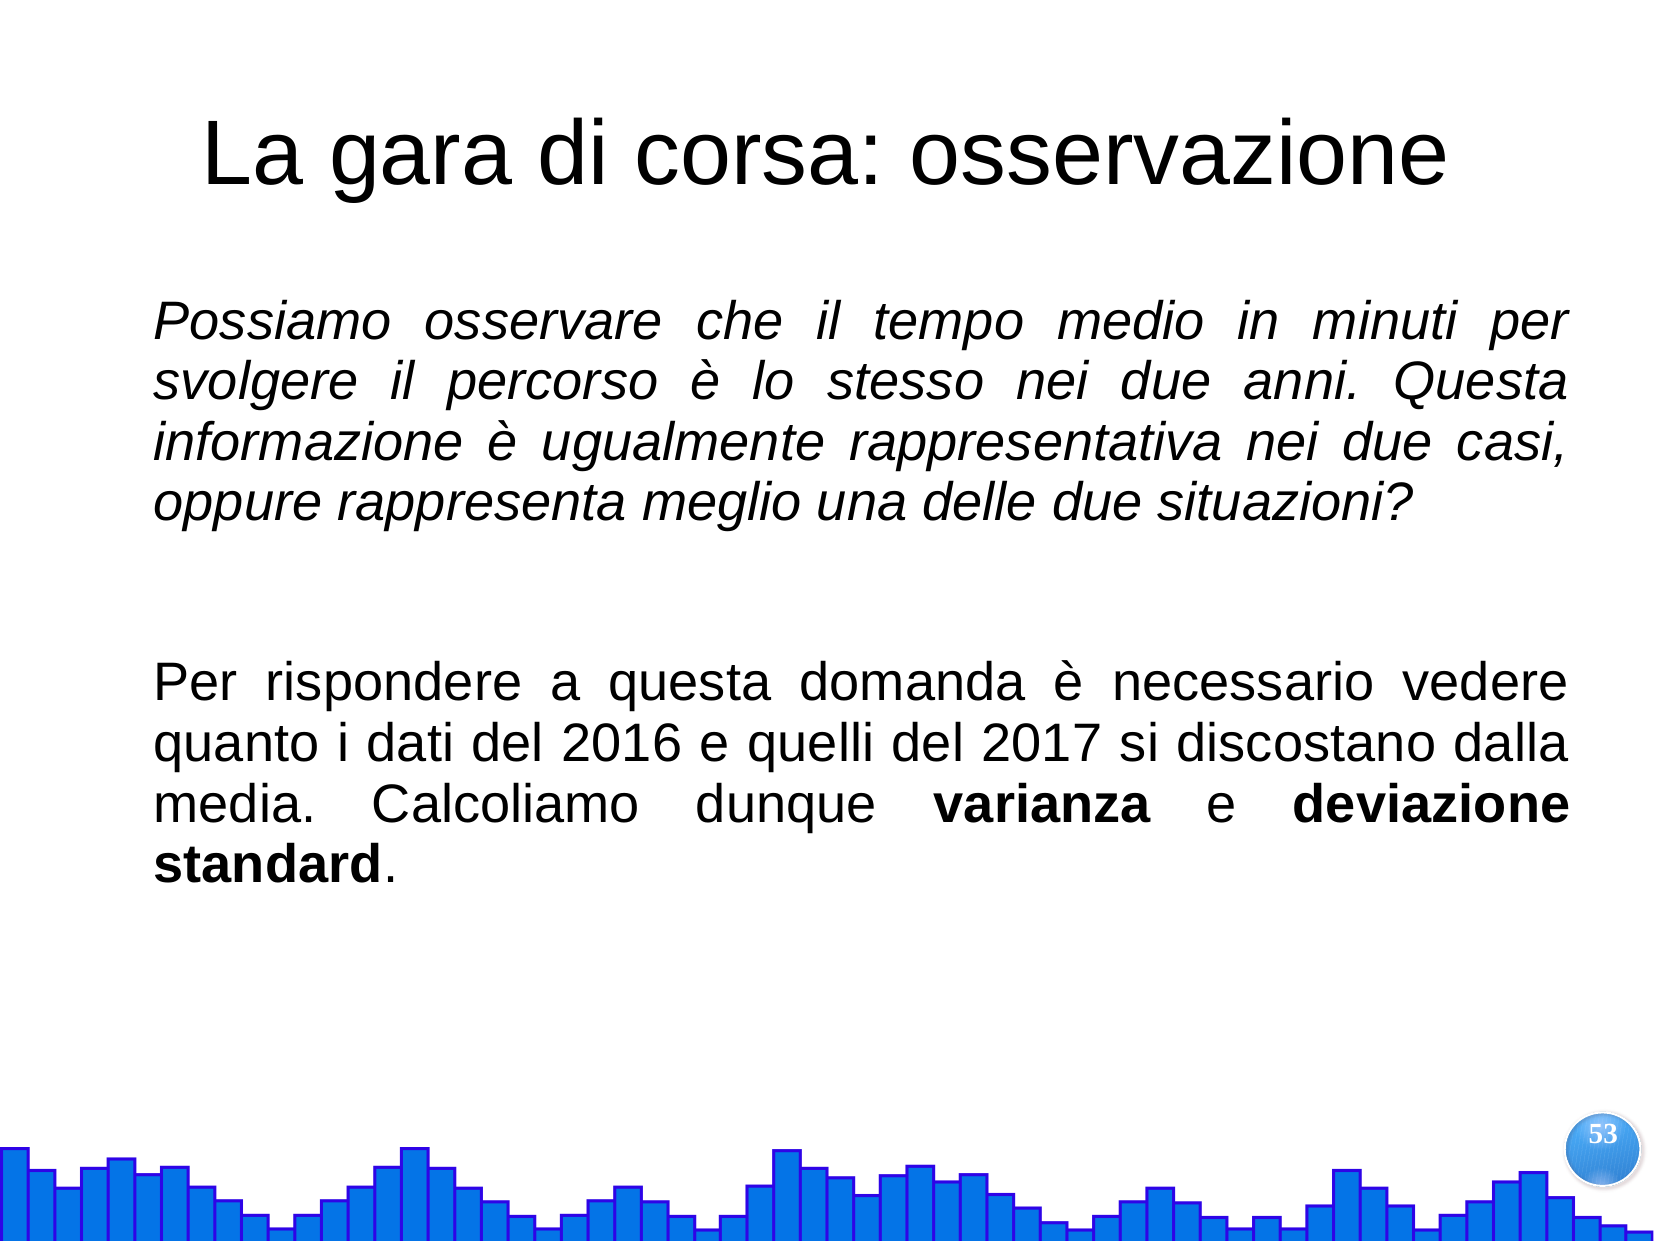

# La gara di corsa: osservazione
Possiamo osservare che il tempo medio in minuti per svolgere il percorso è lo stesso nei due anni. Questa informazione è ugualmente rappresentativa nei due casi, oppure rappresenta meglio una delle due situazioni?
Per rispondere a questa domanda è necessario vedere quanto i dati del 2016 e quelli del 2017 si discostano dalla media. Calcoliamo dunque varianza e deviazione standard.
53